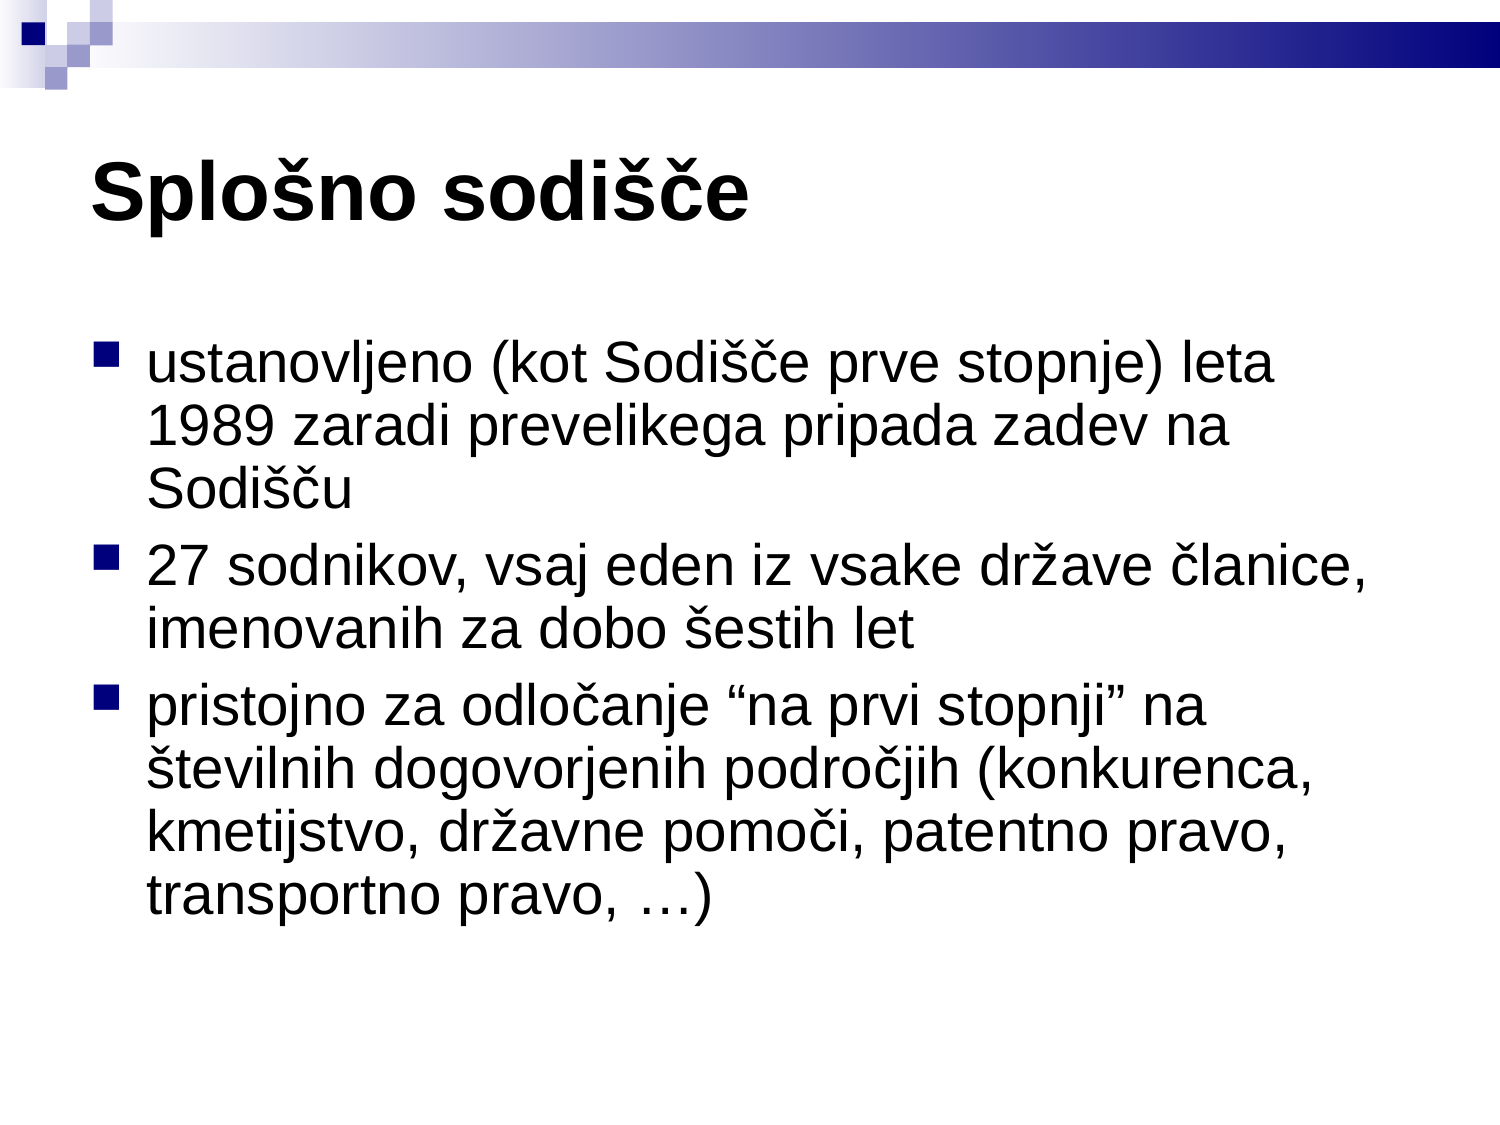

# Splošno sodišče
ustanovljeno (kot Sodišče prve stopnje) leta 1989 zaradi prevelikega pripada zadev na Sodišču
27 sodnikov, vsaj eden iz vsake države članice, imenovanih za dobo šestih let
pristojno za odločanje “na prvi stopnji” na številnih dogovorjenih področjih (konkurenca, kmetijstvo, državne pomoči, patentno pravo, transportno pravo, …)